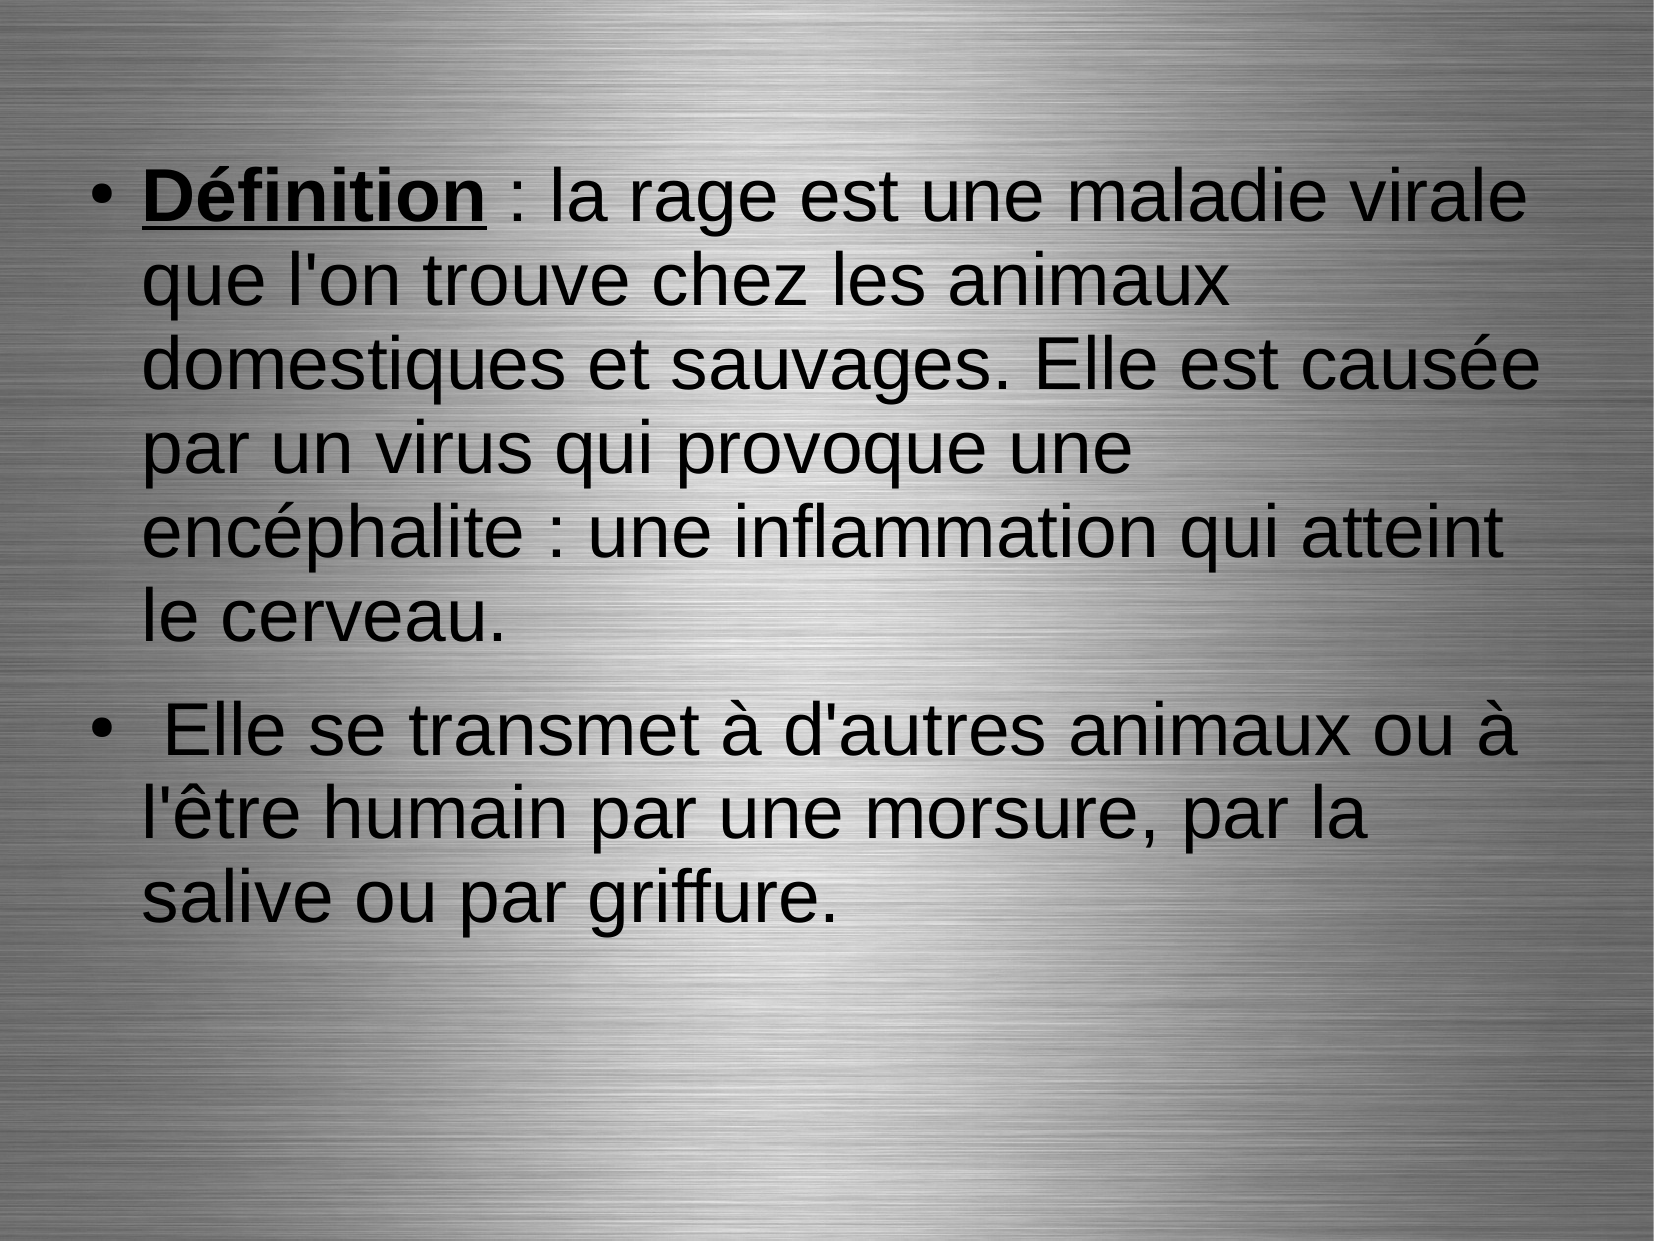

#
Définition : la rage est une maladie virale que l'on trouve chez les animaux domestiques et sauvages. Elle est causée par un virus qui provoque une encéphalite : une inflammation qui atteint le cerveau.
 Elle se transmet à d'autres animaux ou à l'être humain par une morsure, par la salive ou par griffure.